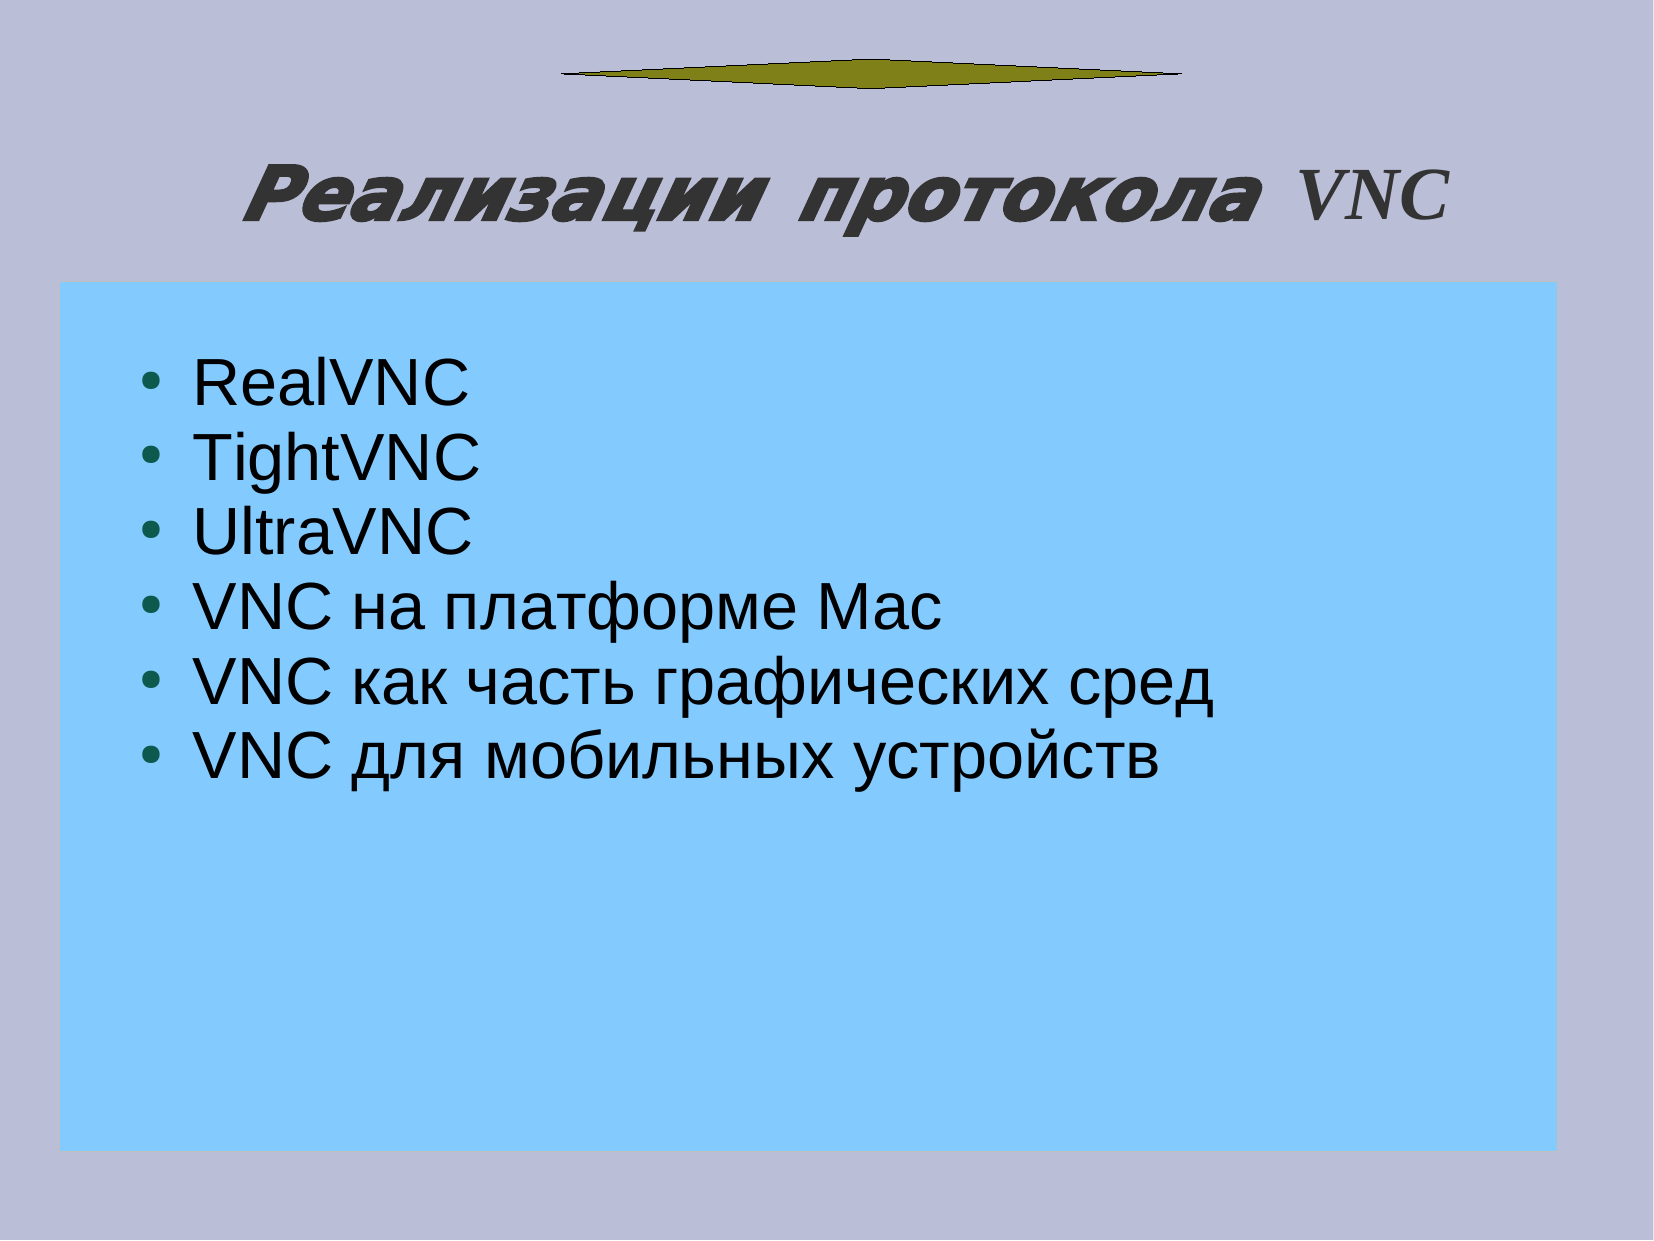

# Реализации протокола VNC
RealVNC
TightVNC
UltraVNC
VNC на платформе Mac
VNC как часть графических сред
VNC для мобильных устройств